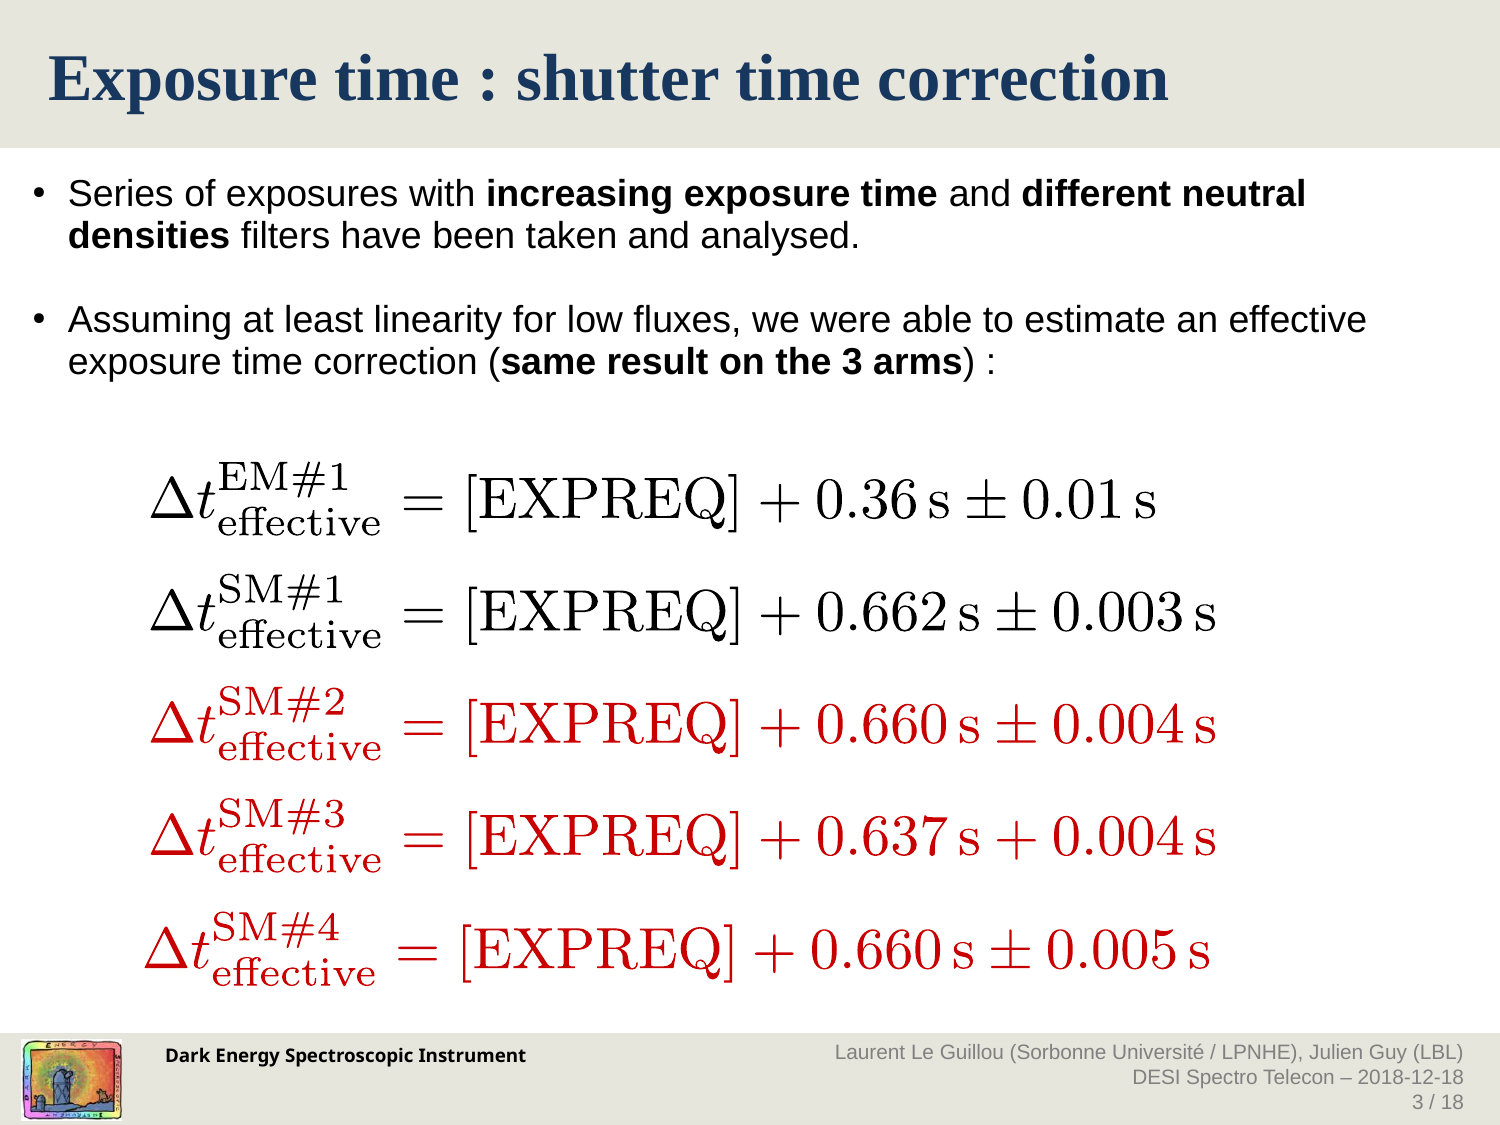

# Exposure time : shutter time correction
Series of exposures with increasing exposure time and different neutral densities filters have been taken and analysed.
Assuming at least linearity for low fluxes, we were able to estimate an effective
exposure time correction (same result on the 3 arms) :